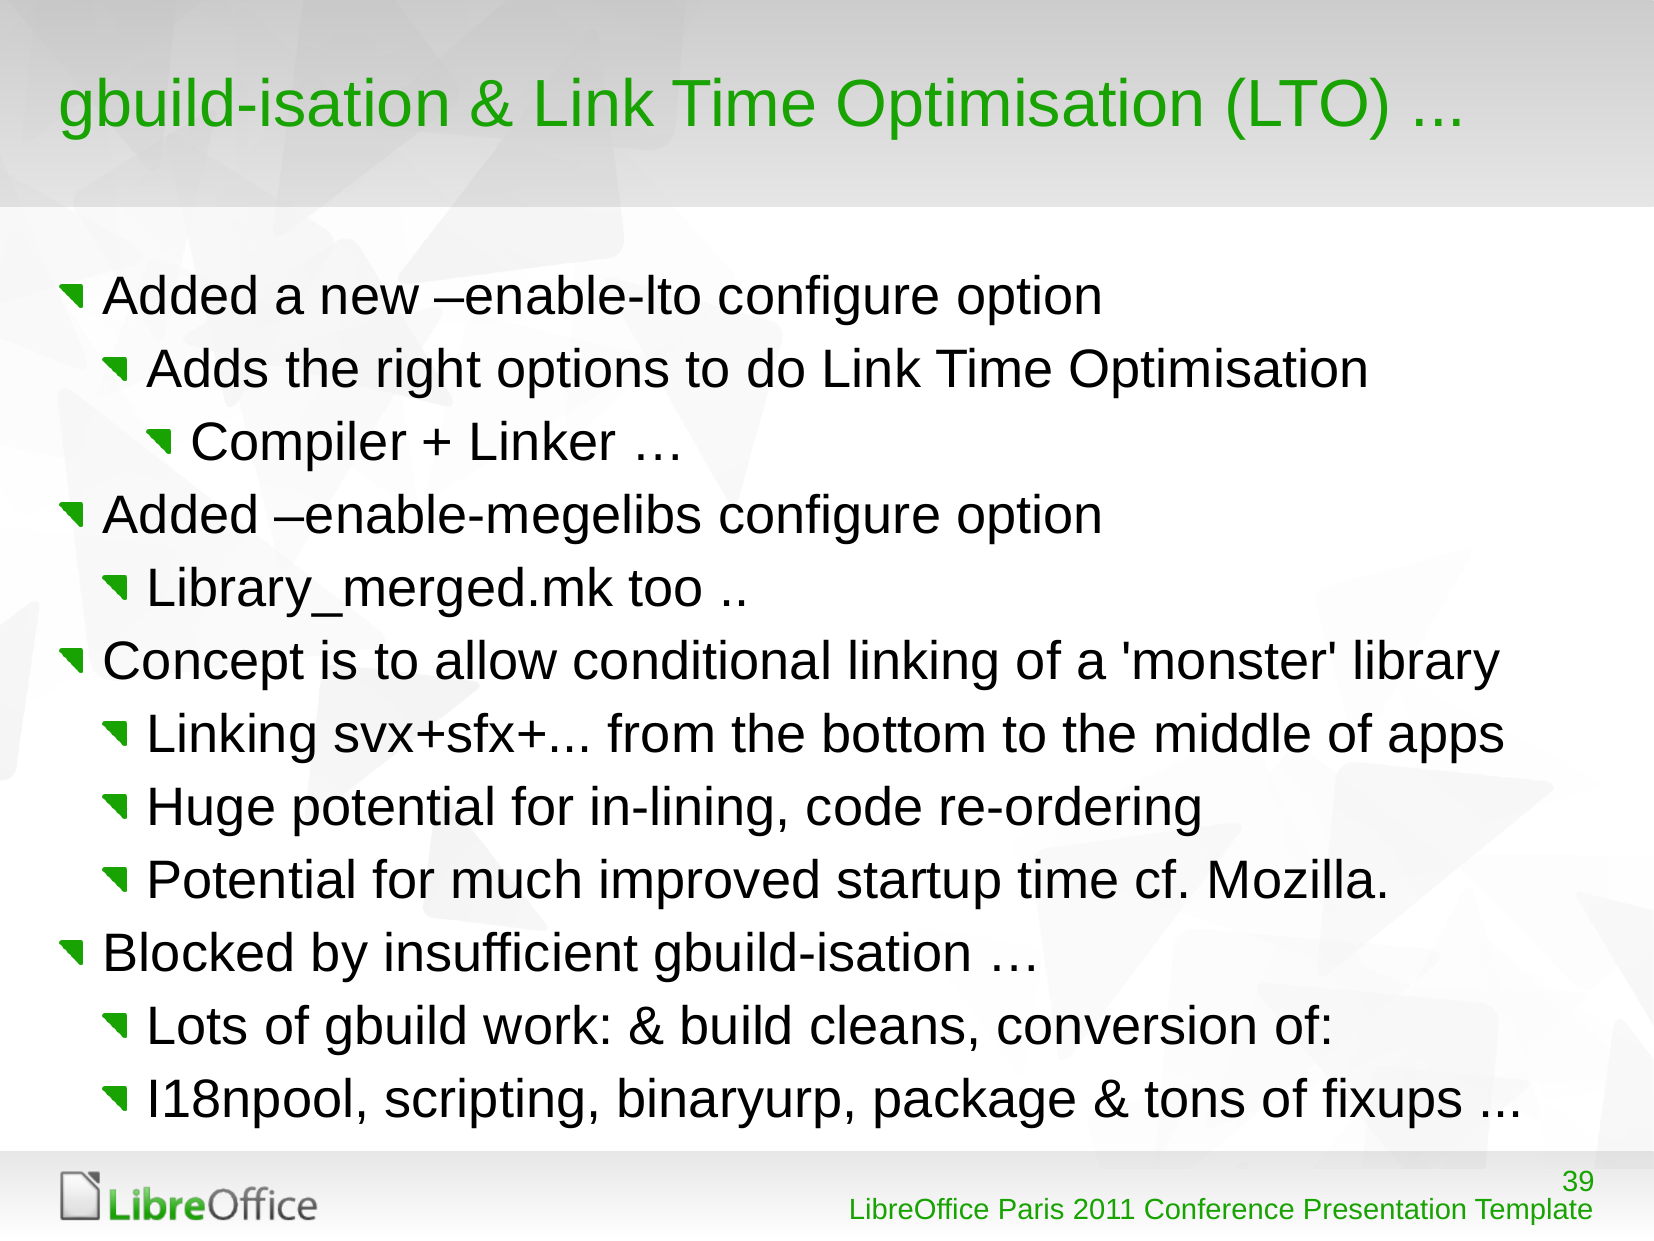

# gbuild-isation & Link Time Optimisation (LTO) ...
Added a new –enable-lto configure option
Adds the right options to do Link Time Optimisation
Compiler + Linker …
Added –enable-megelibs configure option
Library_merged.mk too ..
Concept is to allow conditional linking of a 'monster' library
Linking svx+sfx+... from the bottom to the middle of apps
Huge potential for in-lining, code re-ordering
Potential for much improved startup time cf. Mozilla.
Blocked by insufficient gbuild-isation …
Lots of gbuild work: & build cleans, conversion of:
I18npool, scripting, binaryurp, package & tons of fixups ...
39
LibreOffice Paris 2011 Conference Presentation Template